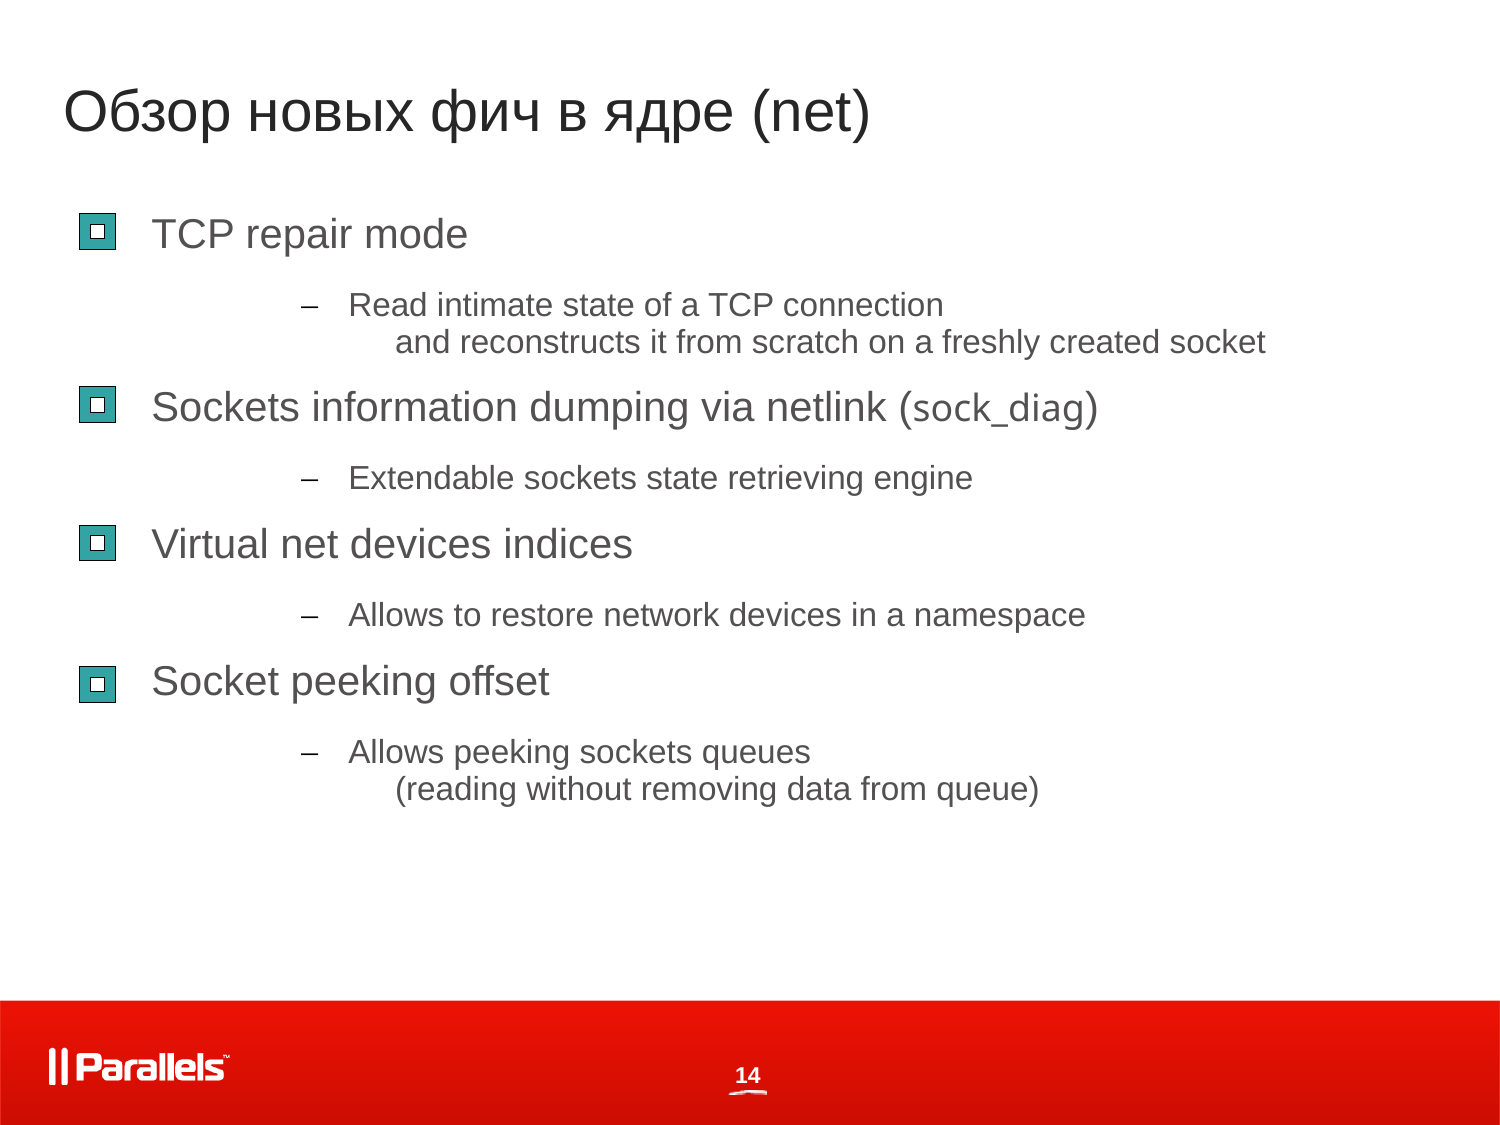

# Обзор новых фич в ядре (net)
TCP repair mode
Read intimate state of a TCP connection
and reconstructs it from scratch on a freshly created socket
Sockets information dumping via netlink (sock_diag)
Extendable sockets state retrieving engine
Virtual net devices indices
Allows to restore network devices in a namespace
Socket peeking offset
Allows peeking sockets queues
(reading without removing data from queue)